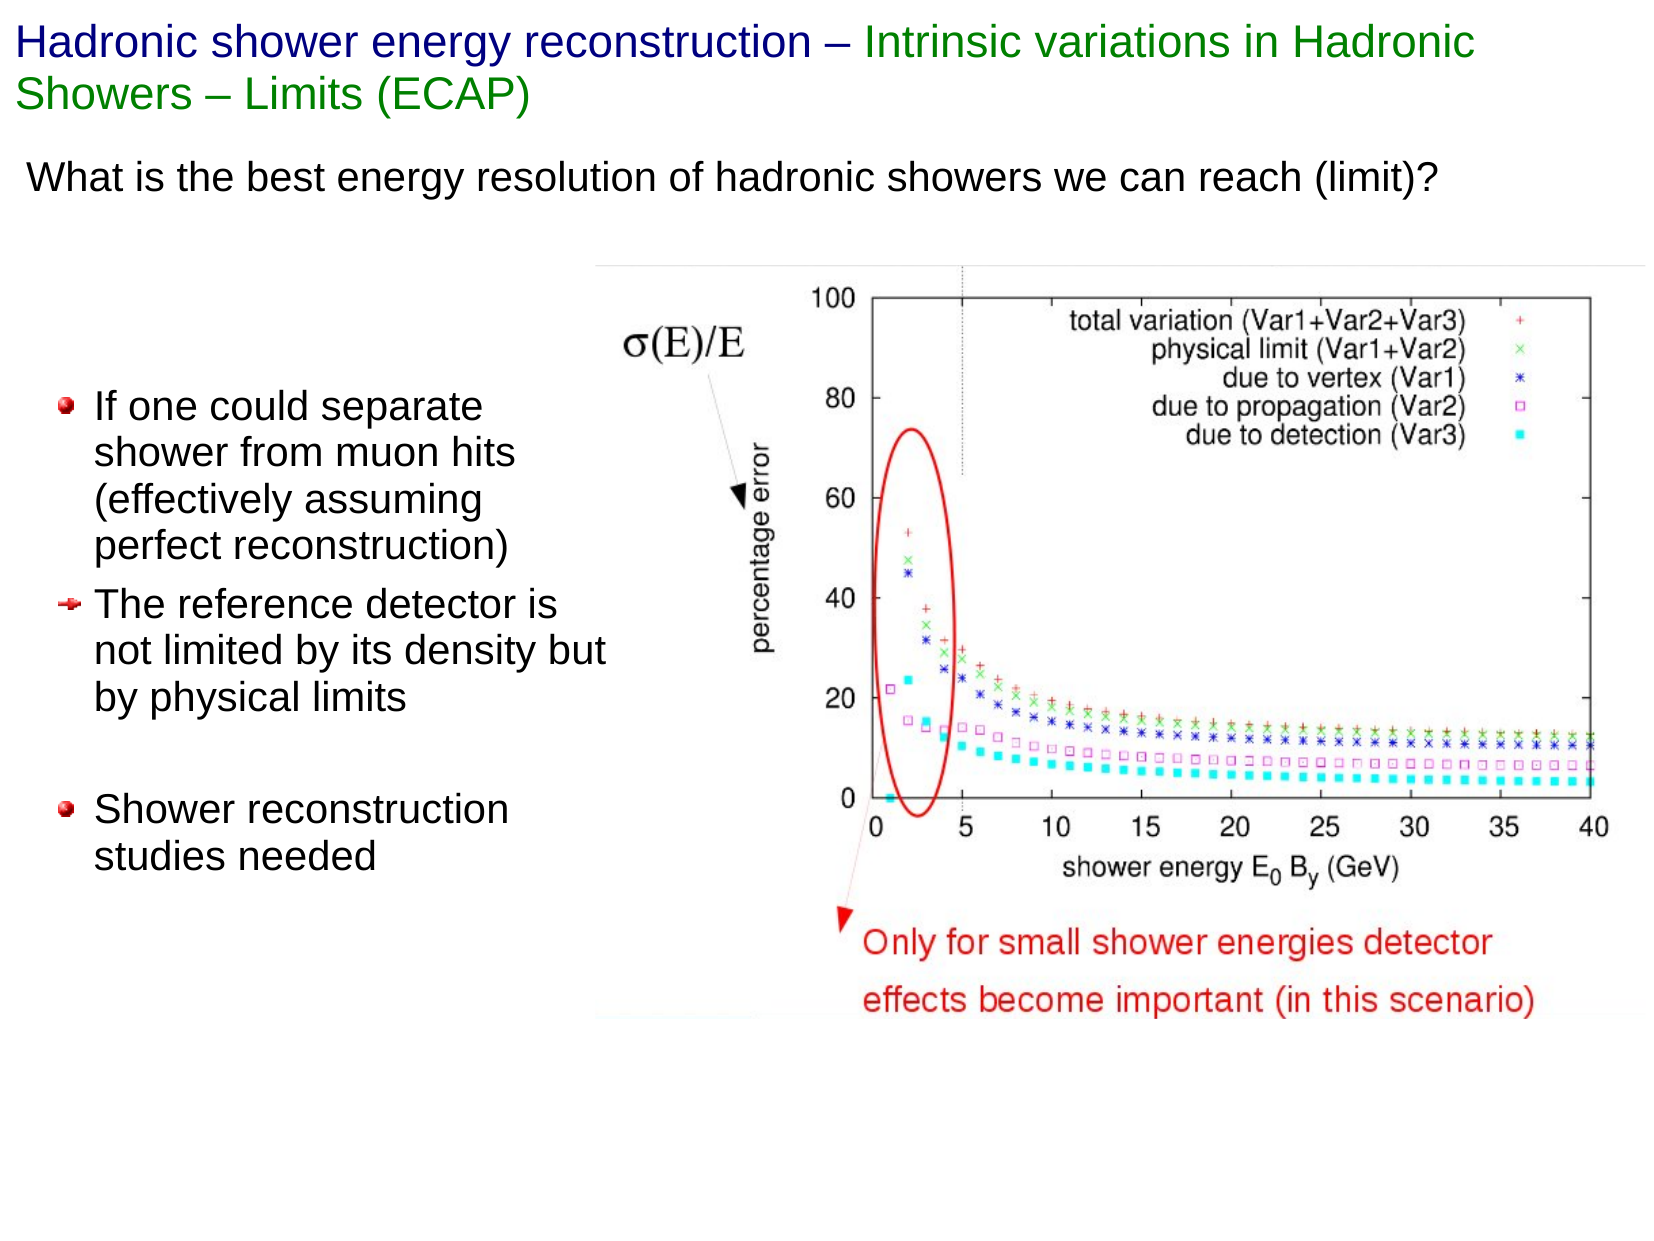

Hadronic shower energy reconstruction – Intrinsic variations in Hadronic Showers – Limits (ECAP)
What is the best energy resolution of hadronic showers we can reach (limit)?
If one could separate shower from muon hits (effectively assuming perfect reconstruction)
The reference detector is not limited by its density but by physical limits
Shower reconstruction studies needed